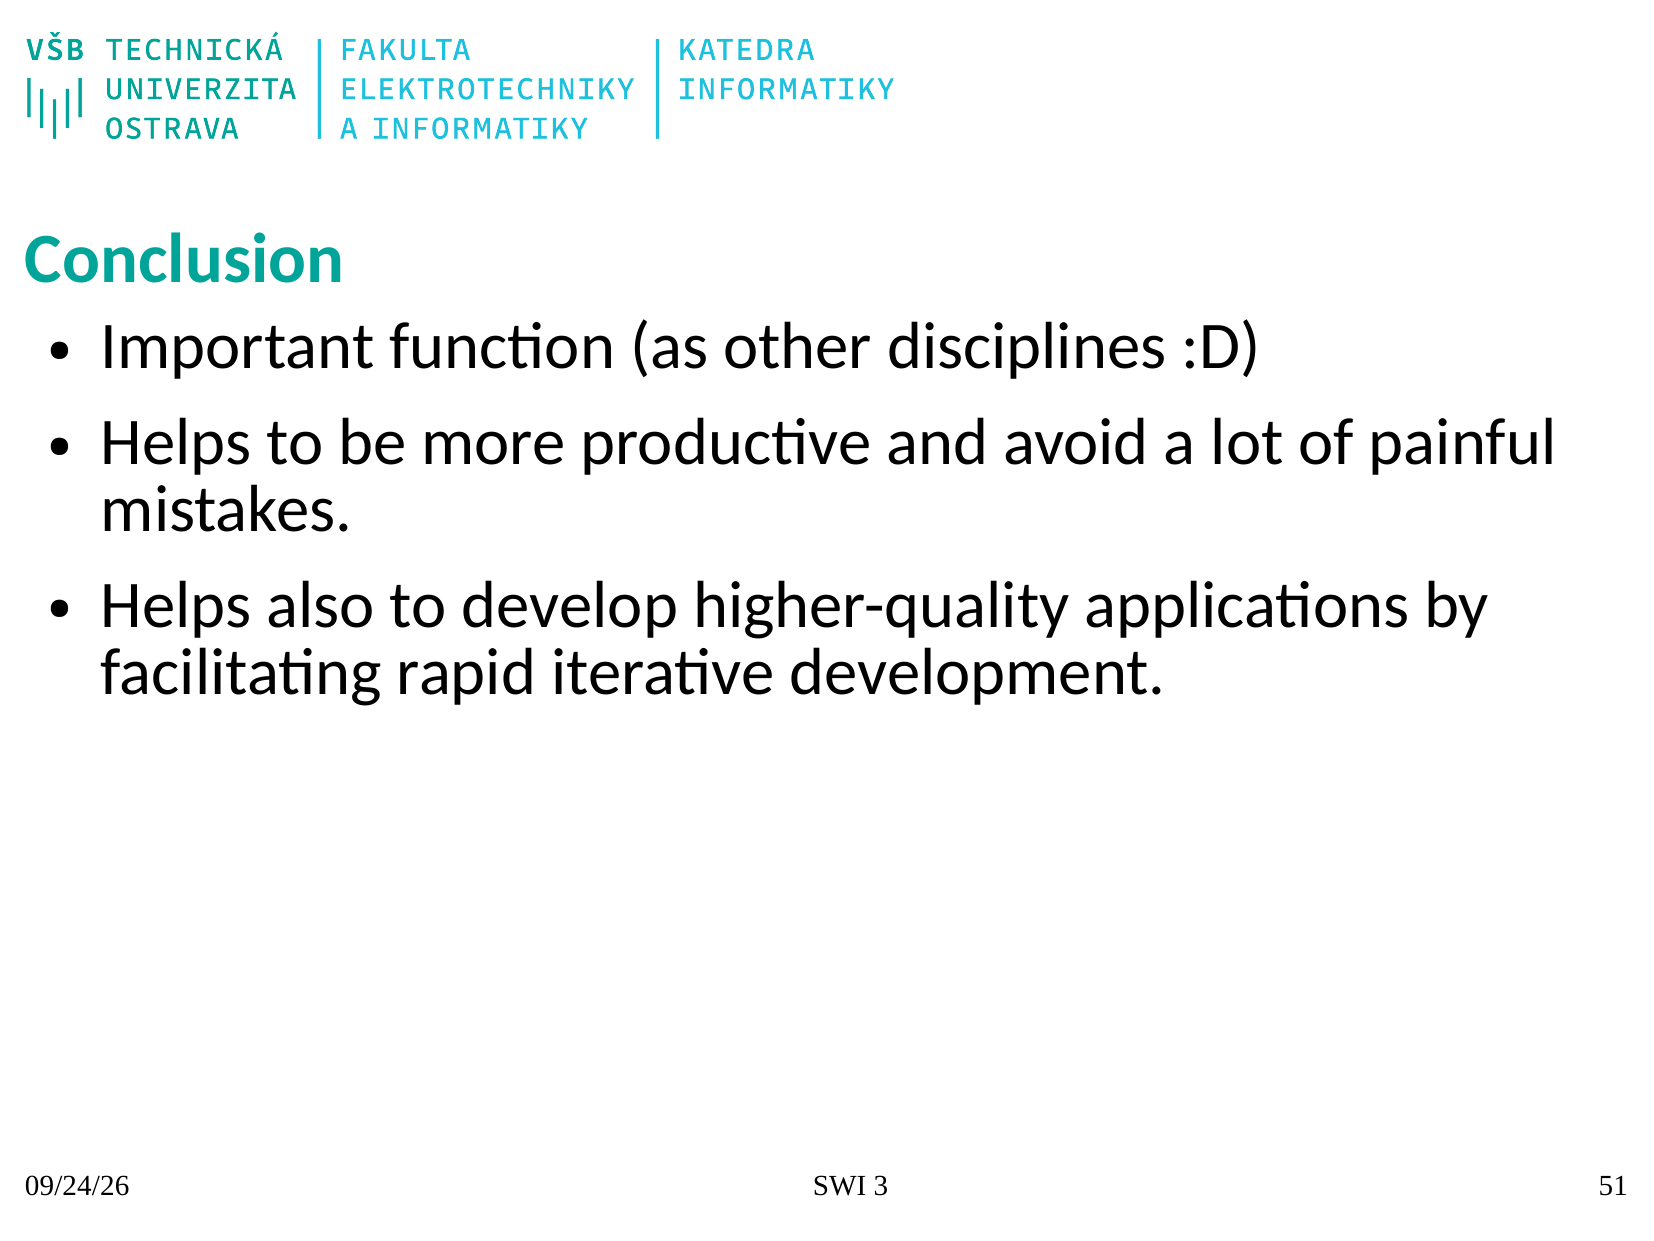

# Conclusion
Important function (as other disciplines :D)
Helps to be more productive and avoid a lot of painful mistakes.
Helps also to develop higher-quality applications by facilitating rapid iterative development.
SWI 3
51